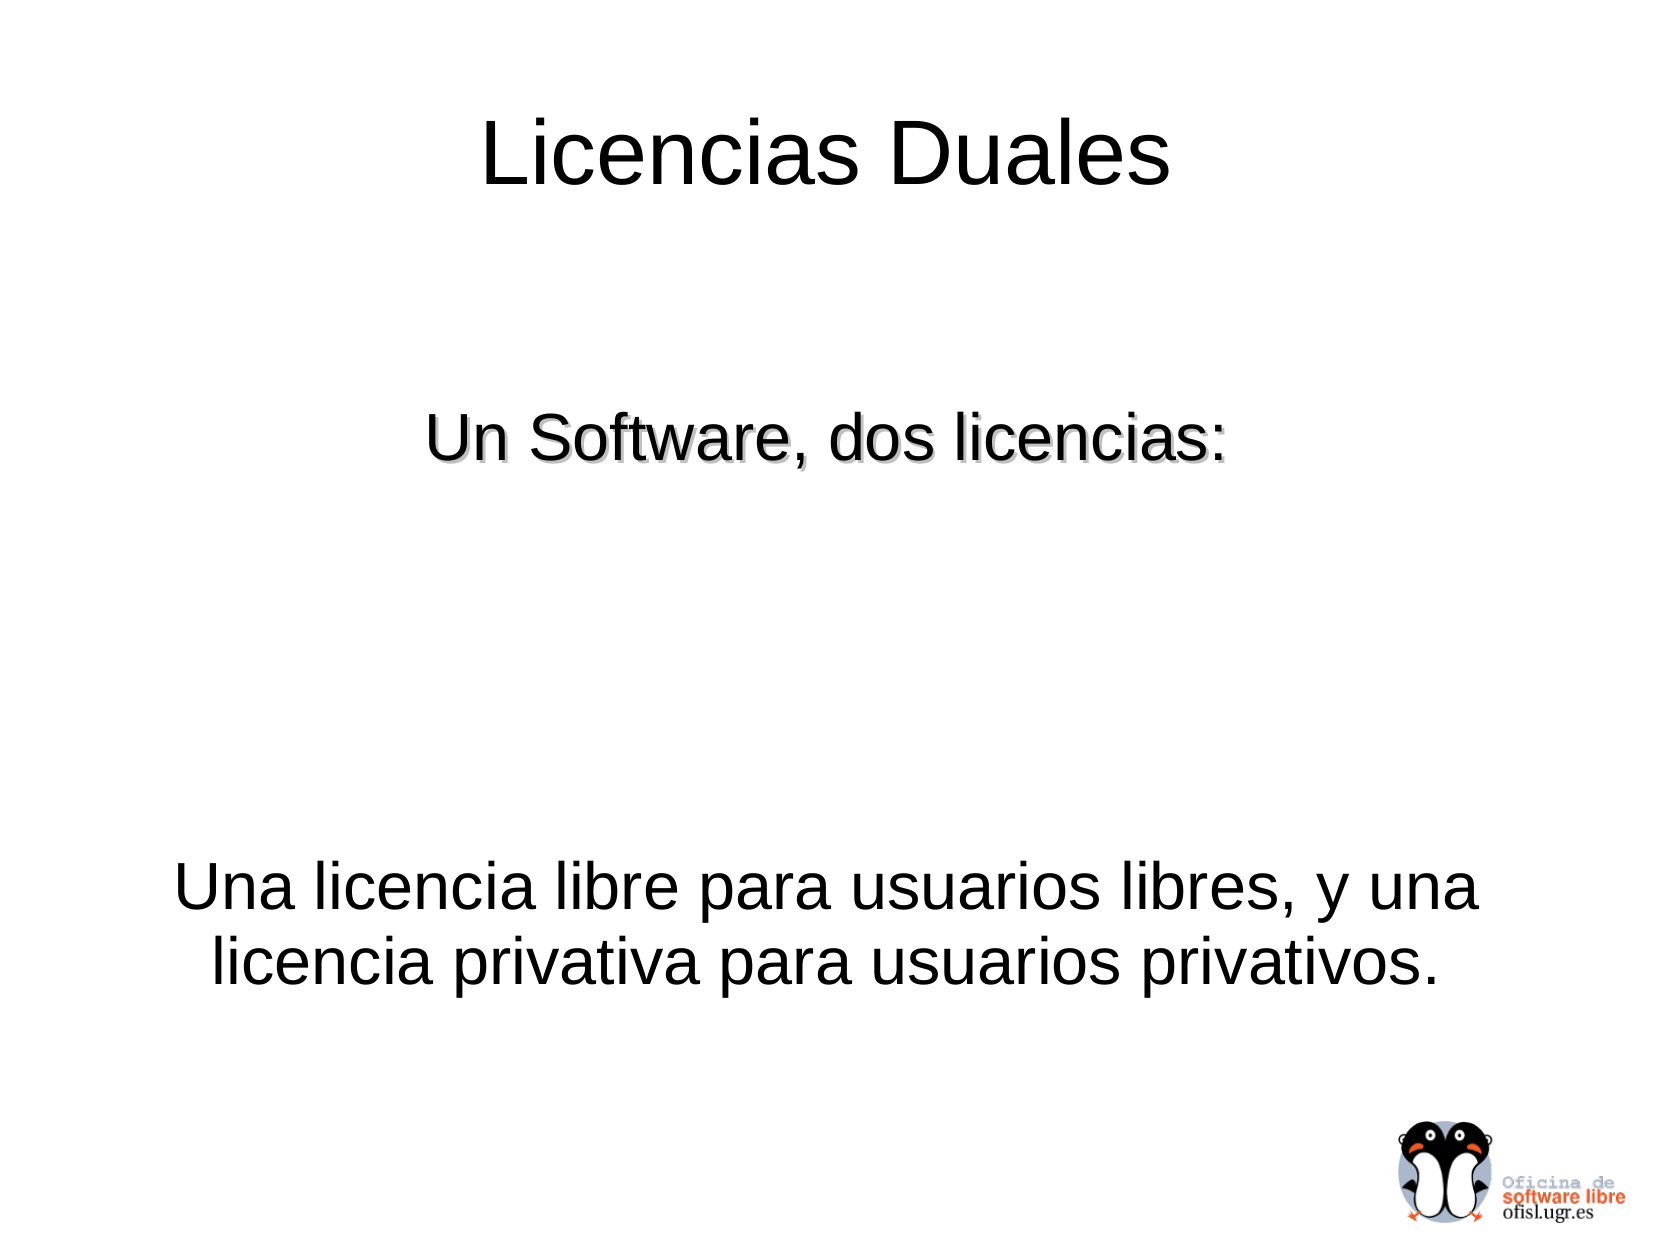

# Licencias Duales
Un Software, dos licencias:
Una licencia libre para usuarios libres, y una licencia privativa para usuarios privativos.